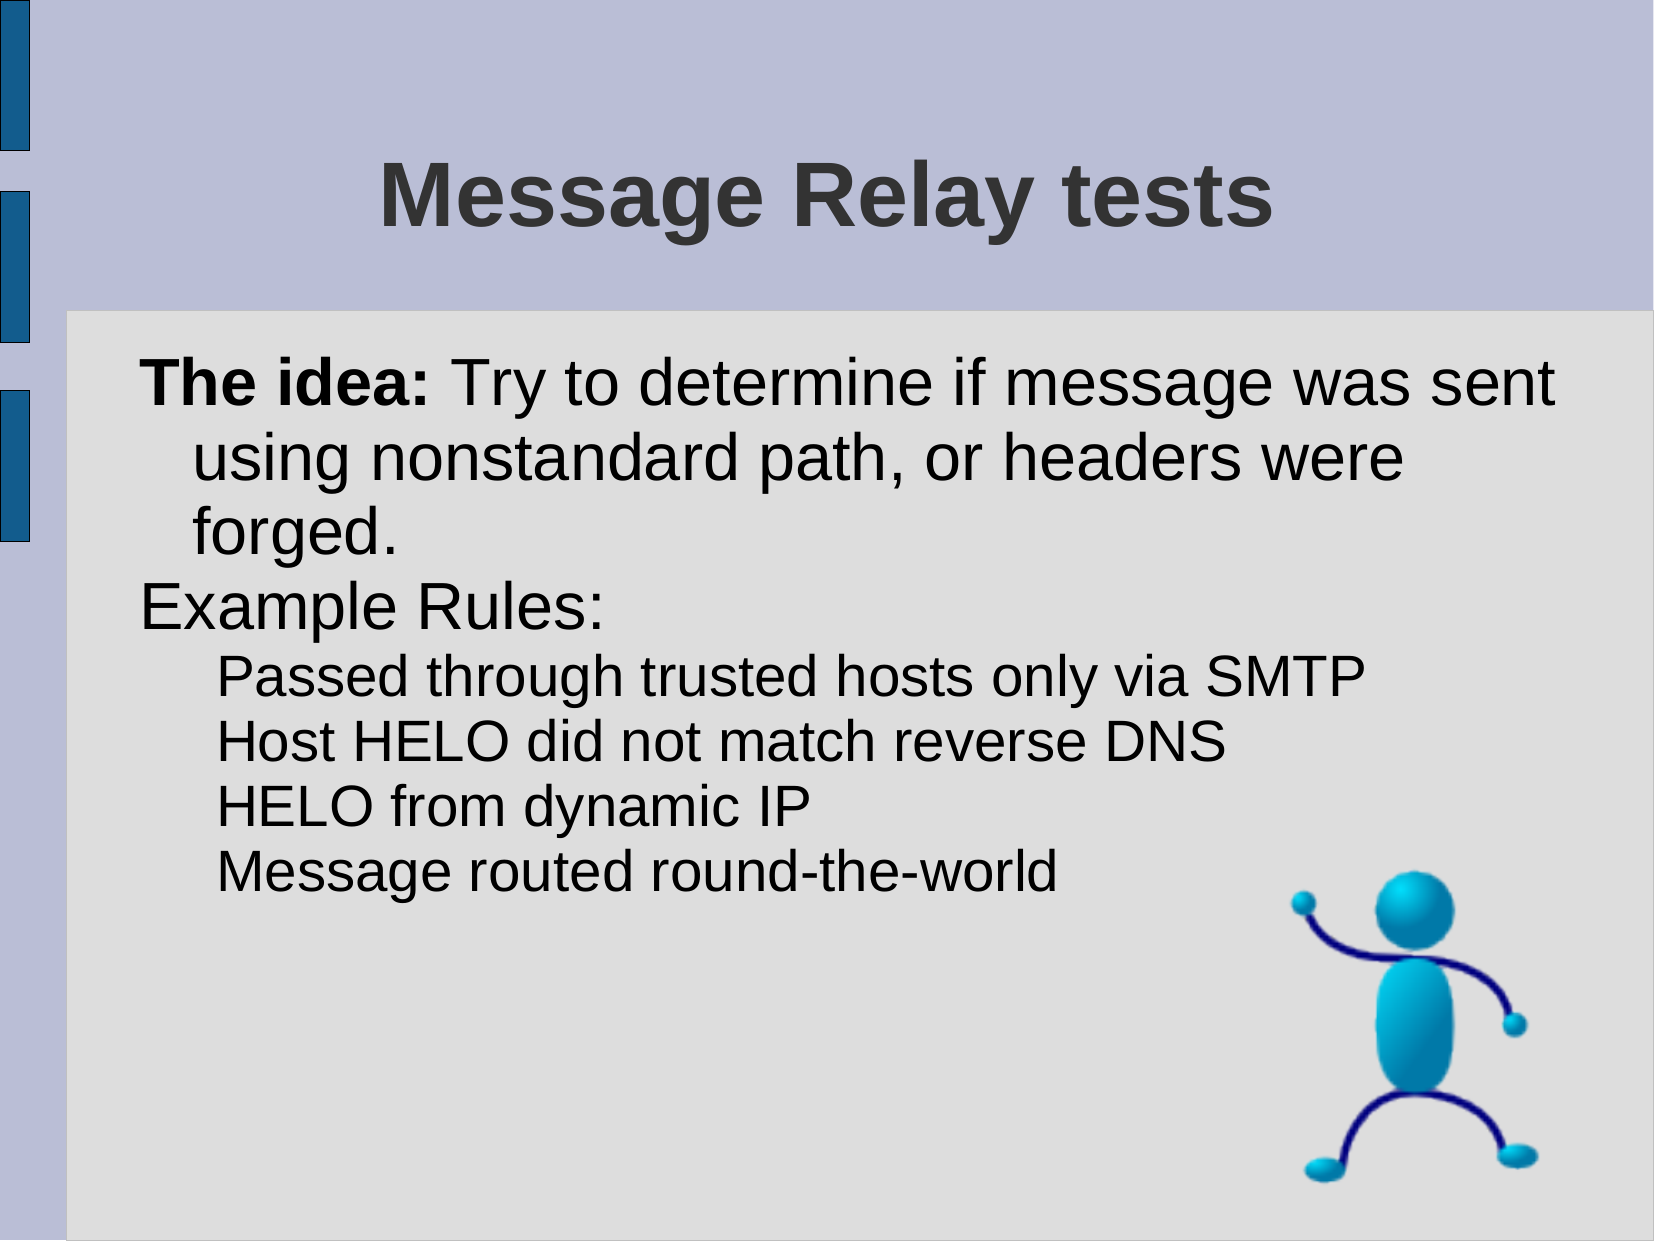

# Message Relay tests
The idea: Try to determine if message was sent using nonstandard path, or headers were forged.
Example Rules:
Passed through trusted hosts only via SMTP
Host HELO did not match reverse DNS
HELO from dynamic IP
Message routed round-the-world